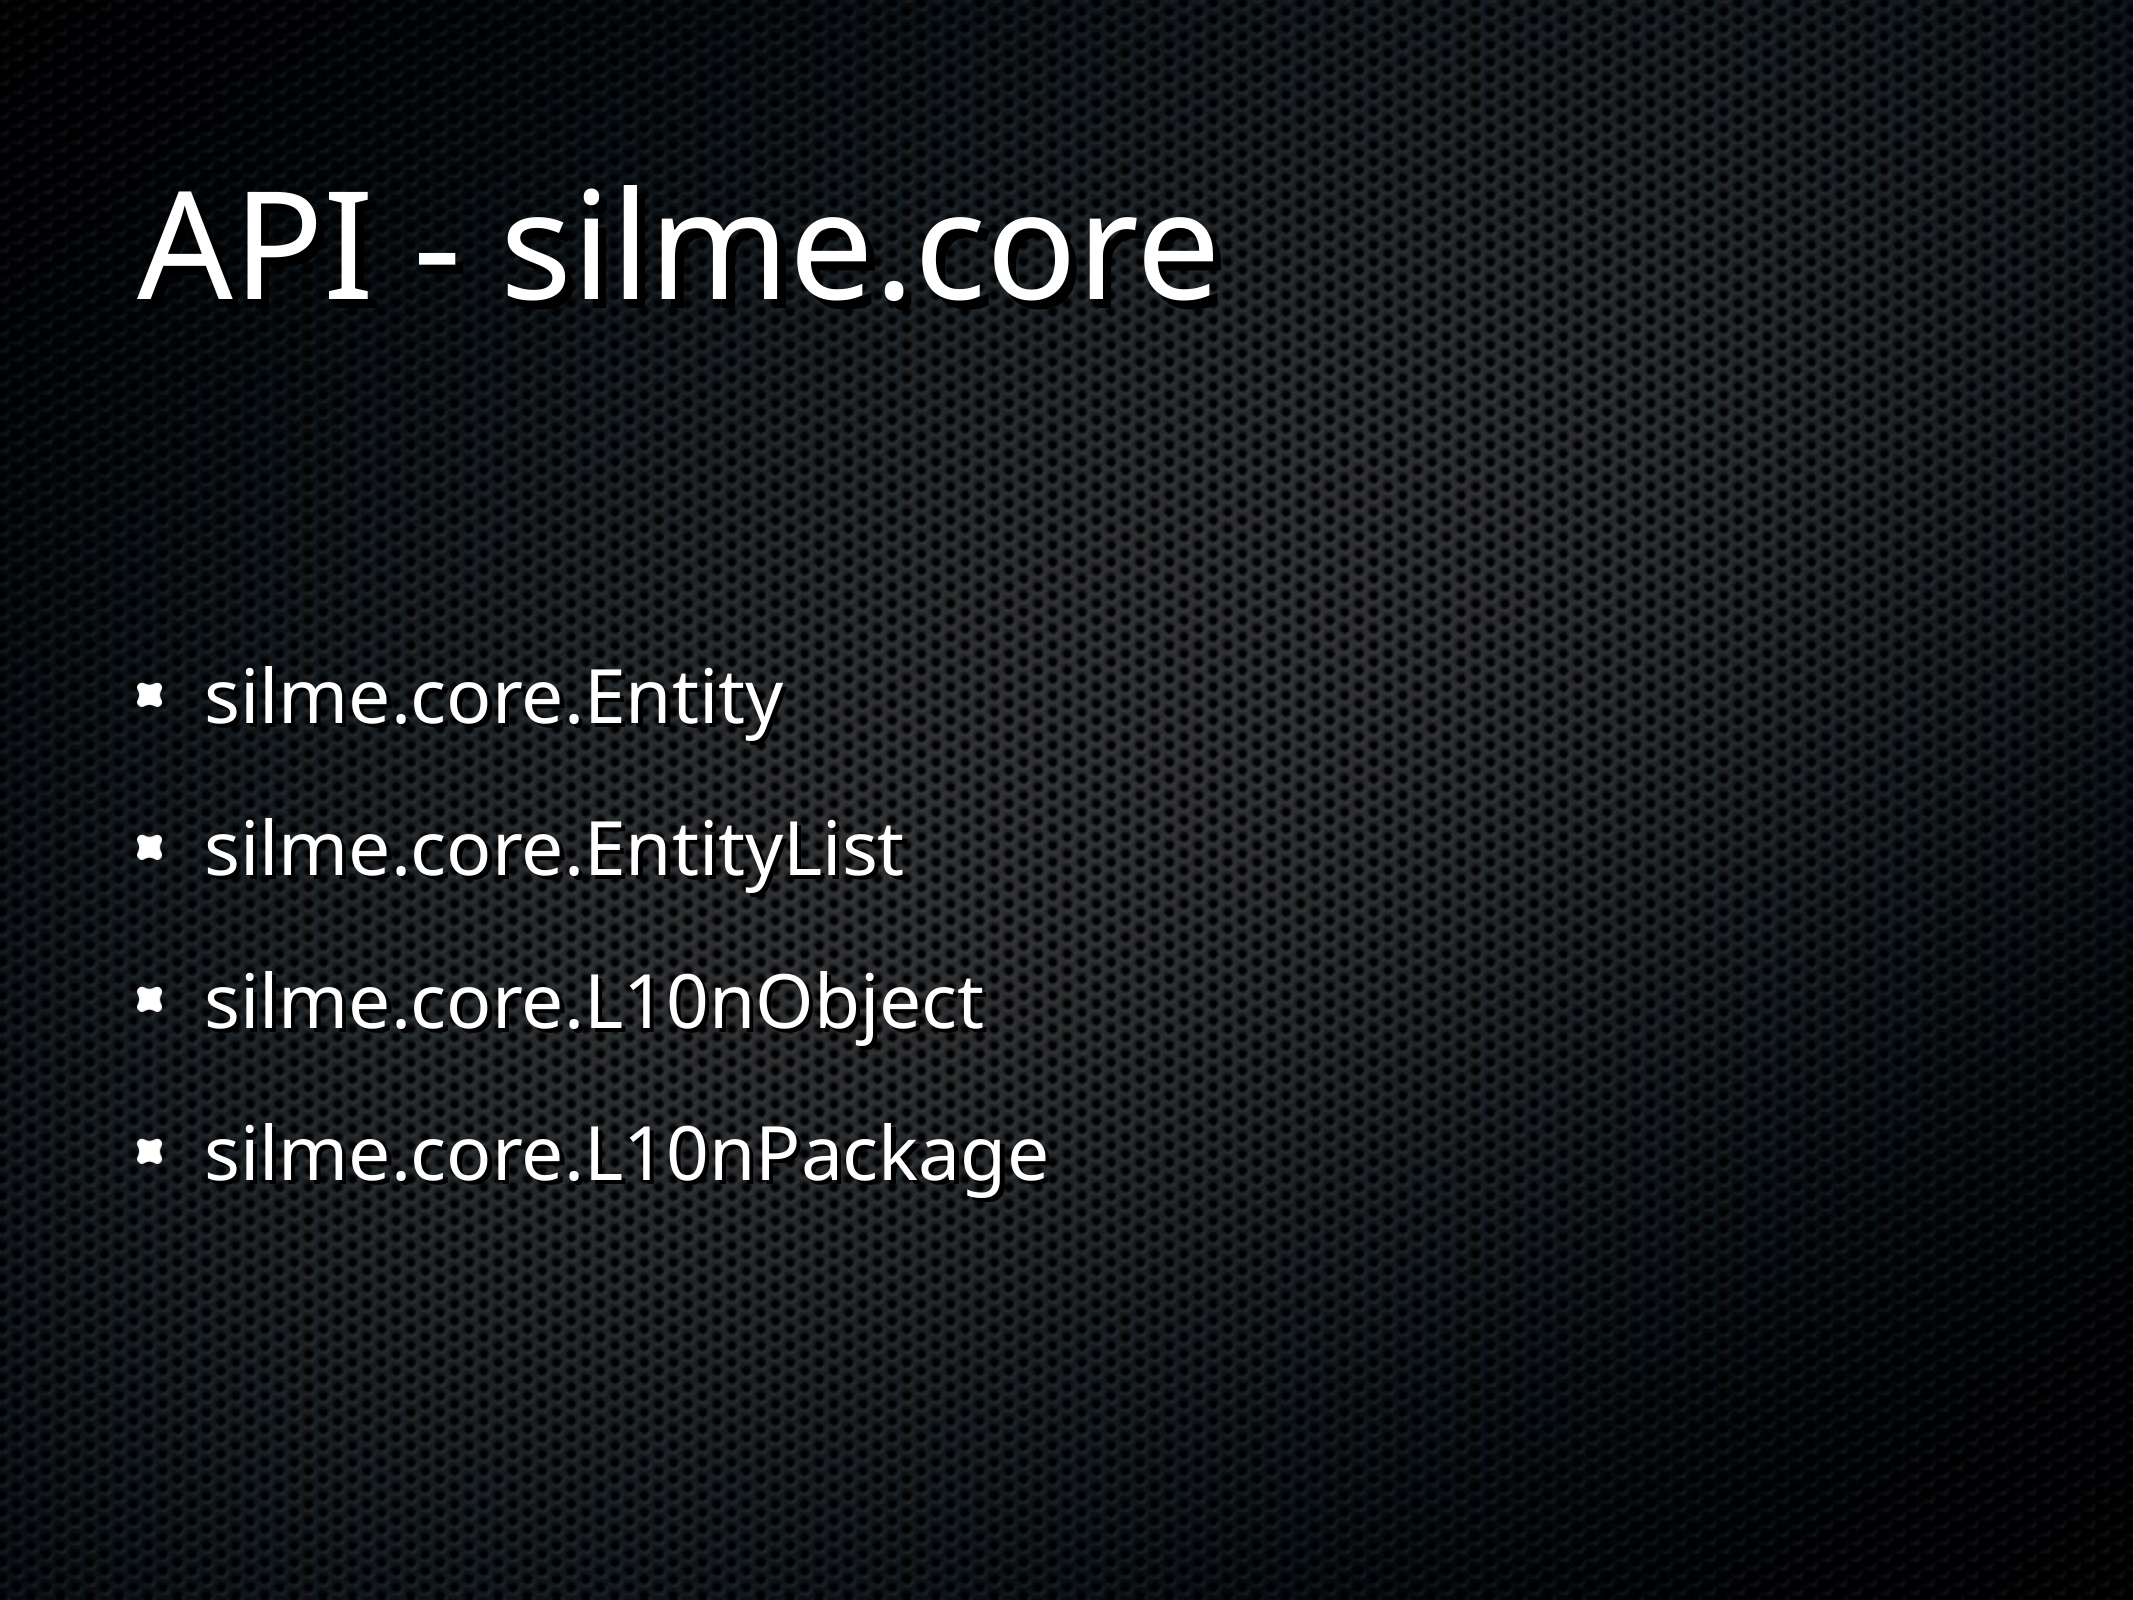

# API - silme.core
silme.core.Entity
silme.core.EntityList
silme.core.L10nObject
silme.core.L10nPackage